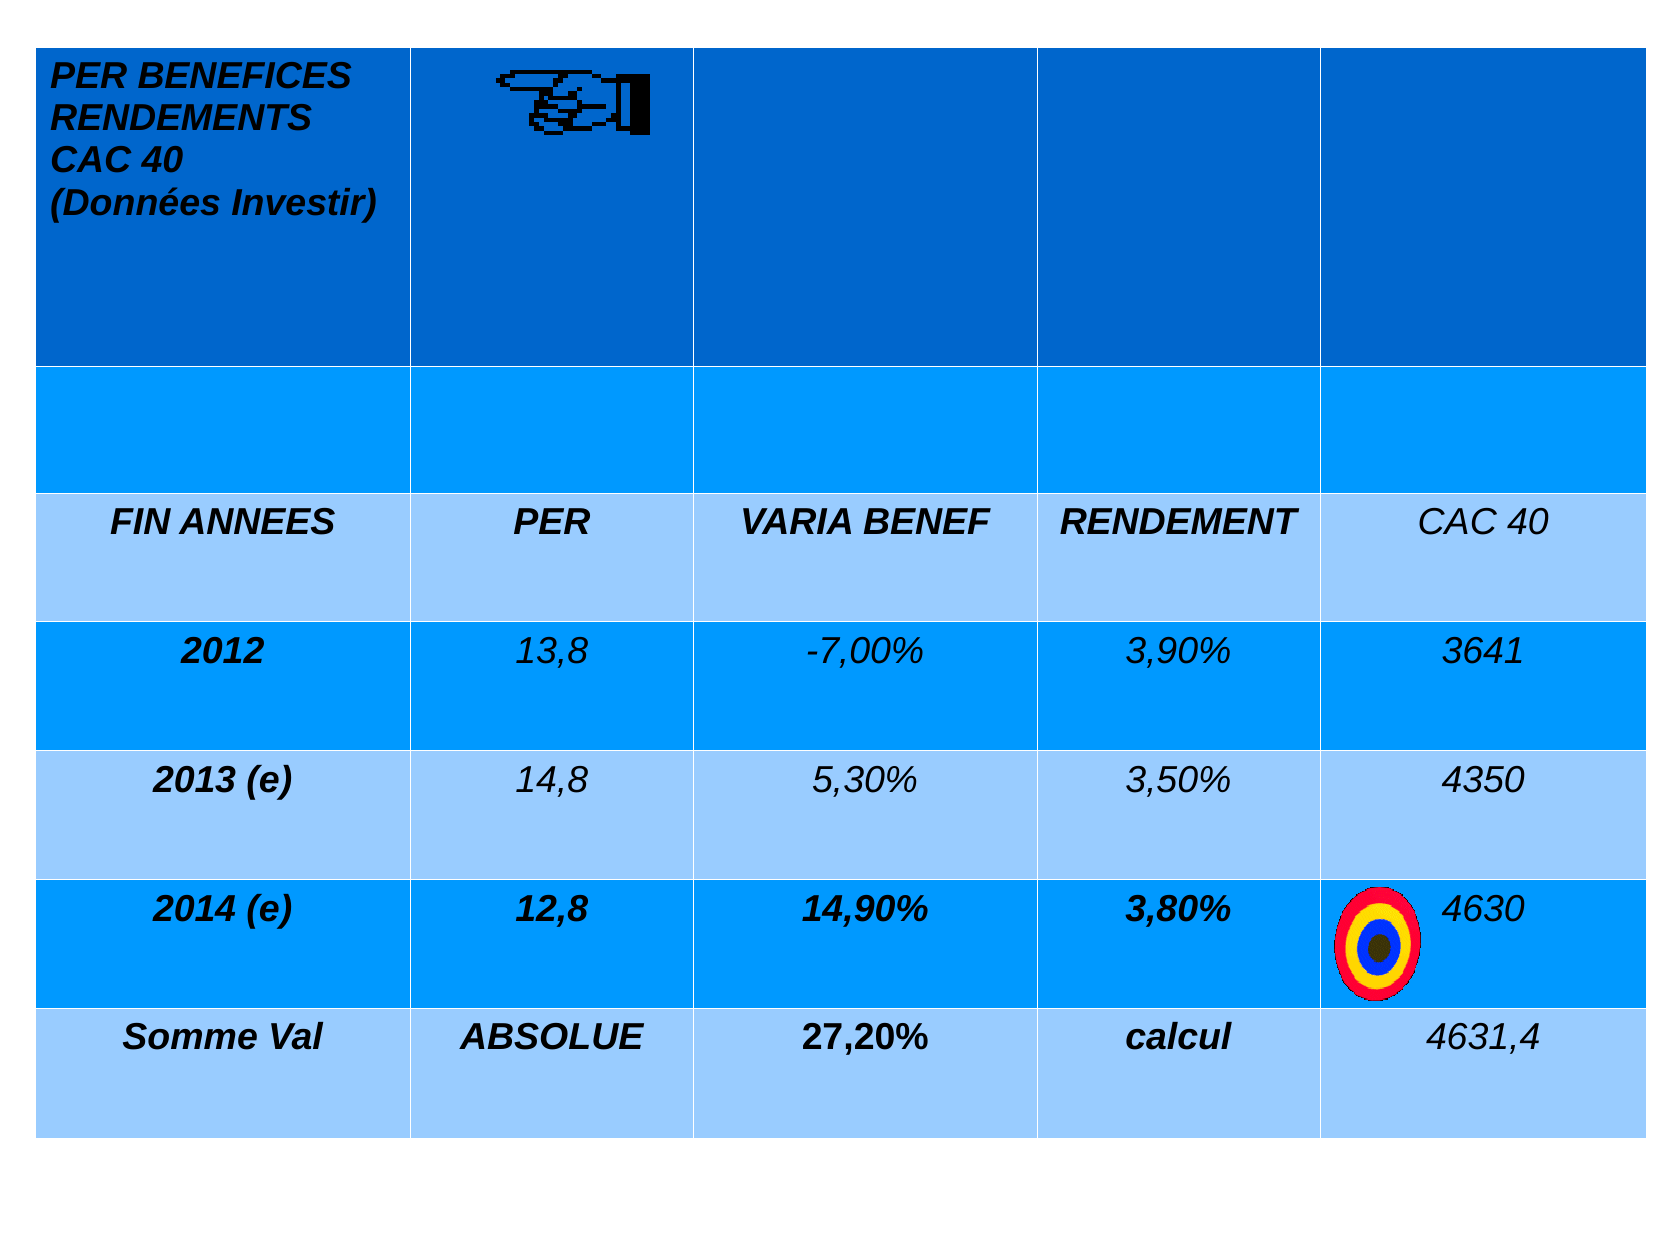

| PER BENEFICES RENDEMENTS CAC 40 (Données Investir) | | | | |
| --- | --- | --- | --- | --- |
| | | | | |
| FIN ANNEES | PER | VARIA BENEF | RENDEMENT | CAC 40 |
| 2012 | 13,8 | -7,00% | 3,90% | 3641 |
| 2013 (e) | 14,8 | 5,30% | 3,50% | 4350 |
| 2014 (e) | 12,8 | 14,90% | 3,80% | 4630 |
| Somme Val | ABSOLUE | 27,20% | calcul | 4631,4 |